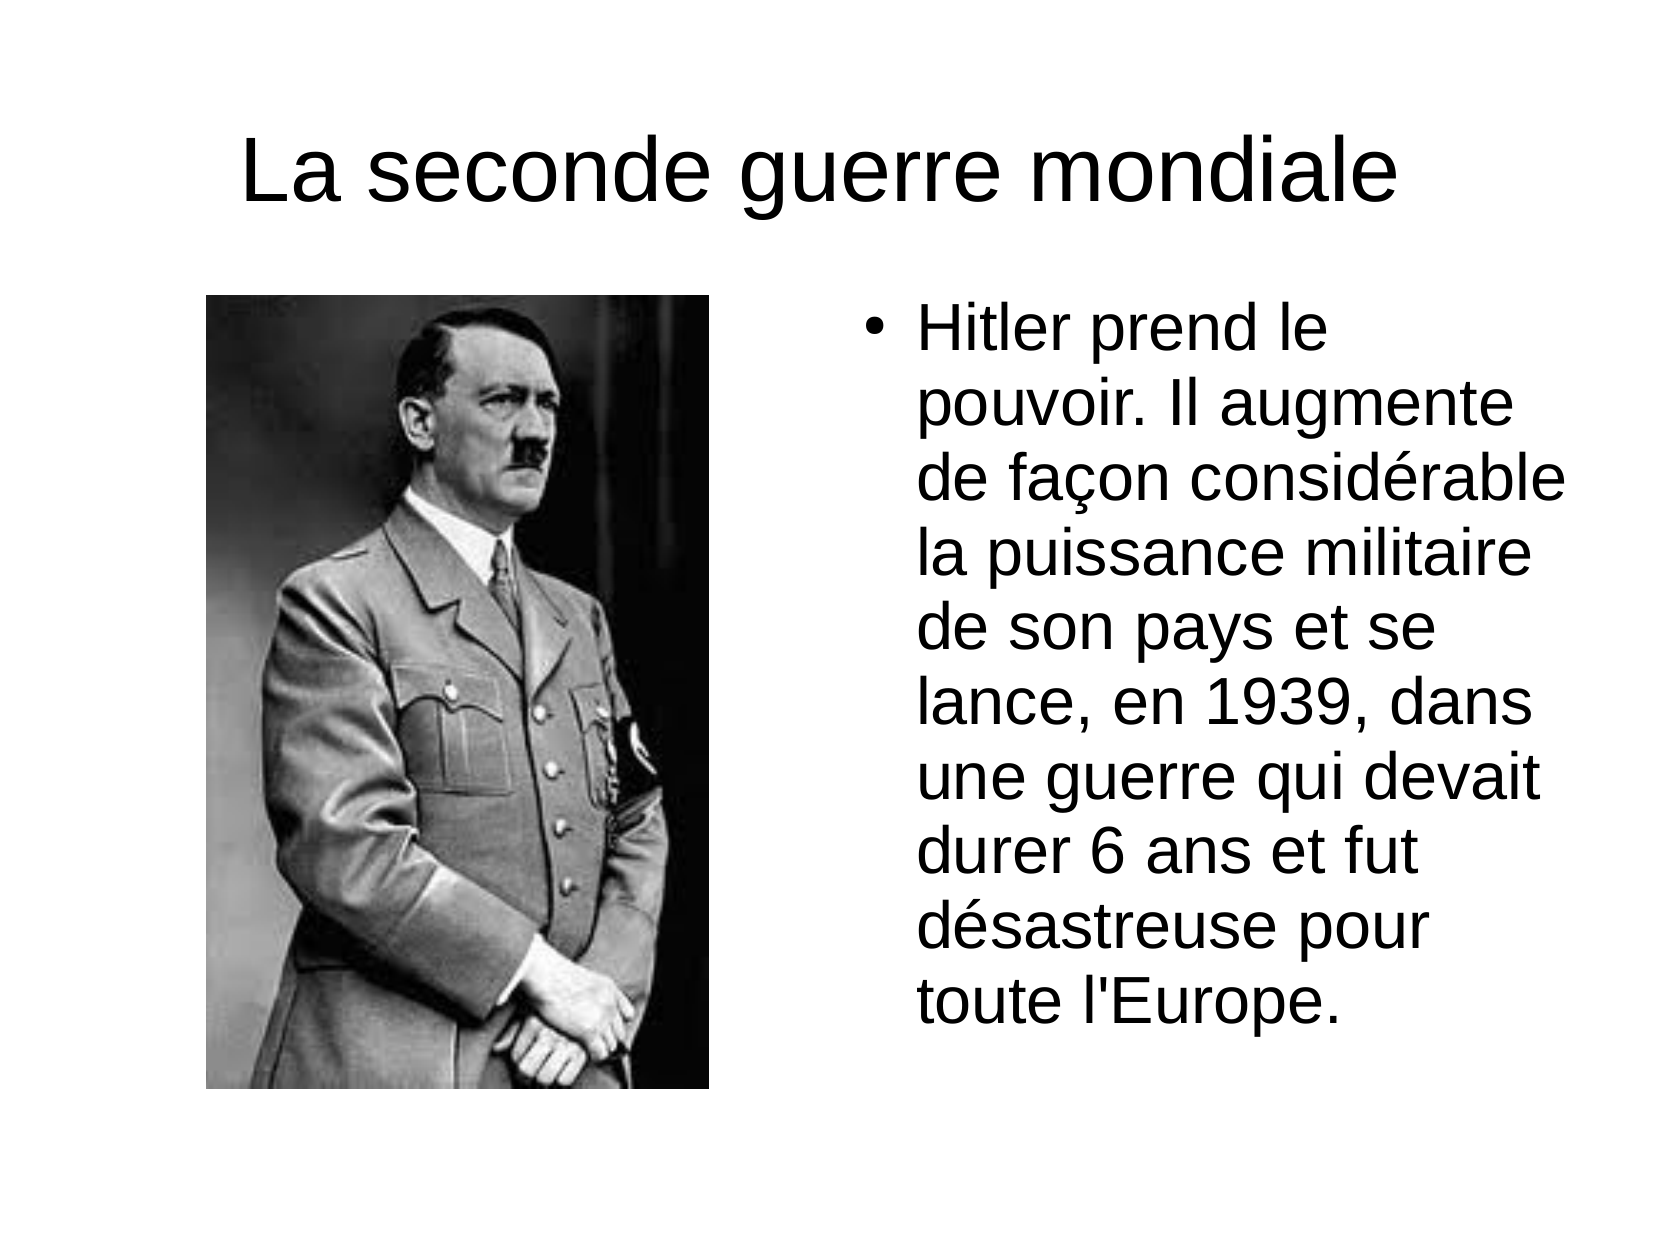

# La seconde guerre mondiale
Hitler prend le pouvoir. Il augmente de façon considérable la puissance militaire de son pays et se lance, en 1939, dans une guerre qui devait durer 6 ans et fut désastreuse pour toute l'Europe.